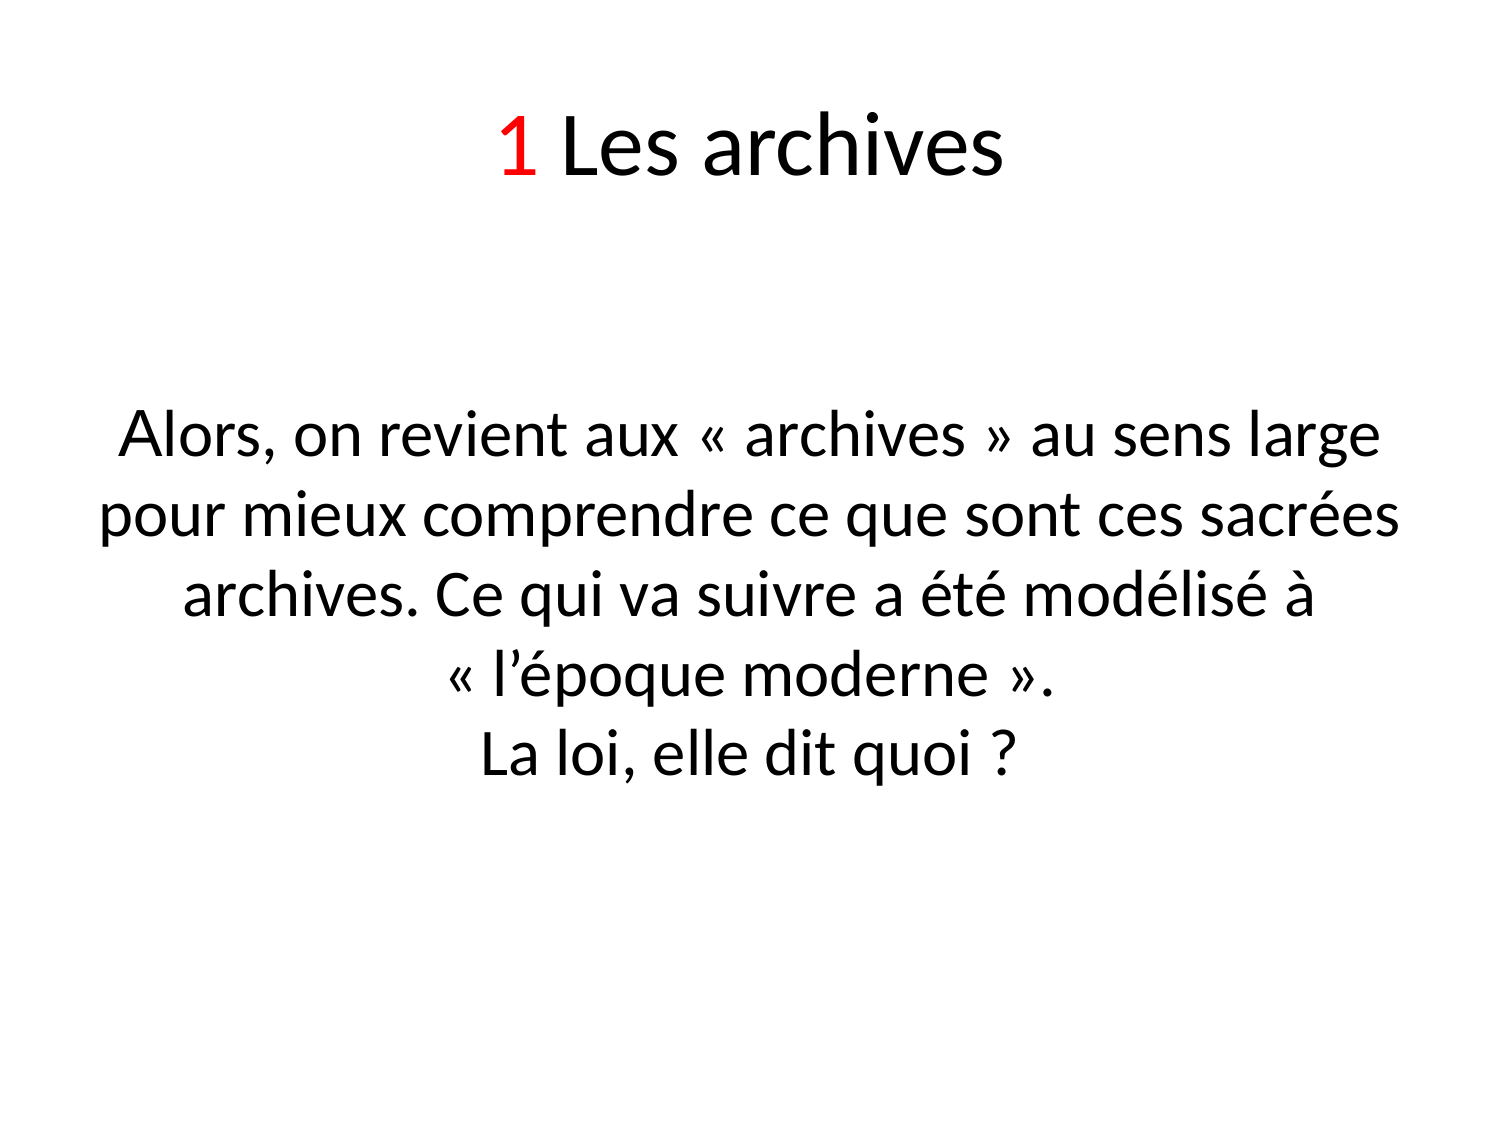

# 1 Les archives
Alors, on revient aux « archives » au sens large pour mieux comprendre ce que sont ces sacrées archives. Ce qui va suivre a été modélisé à « l’époque moderne ».
La loi, elle dit quoi ?